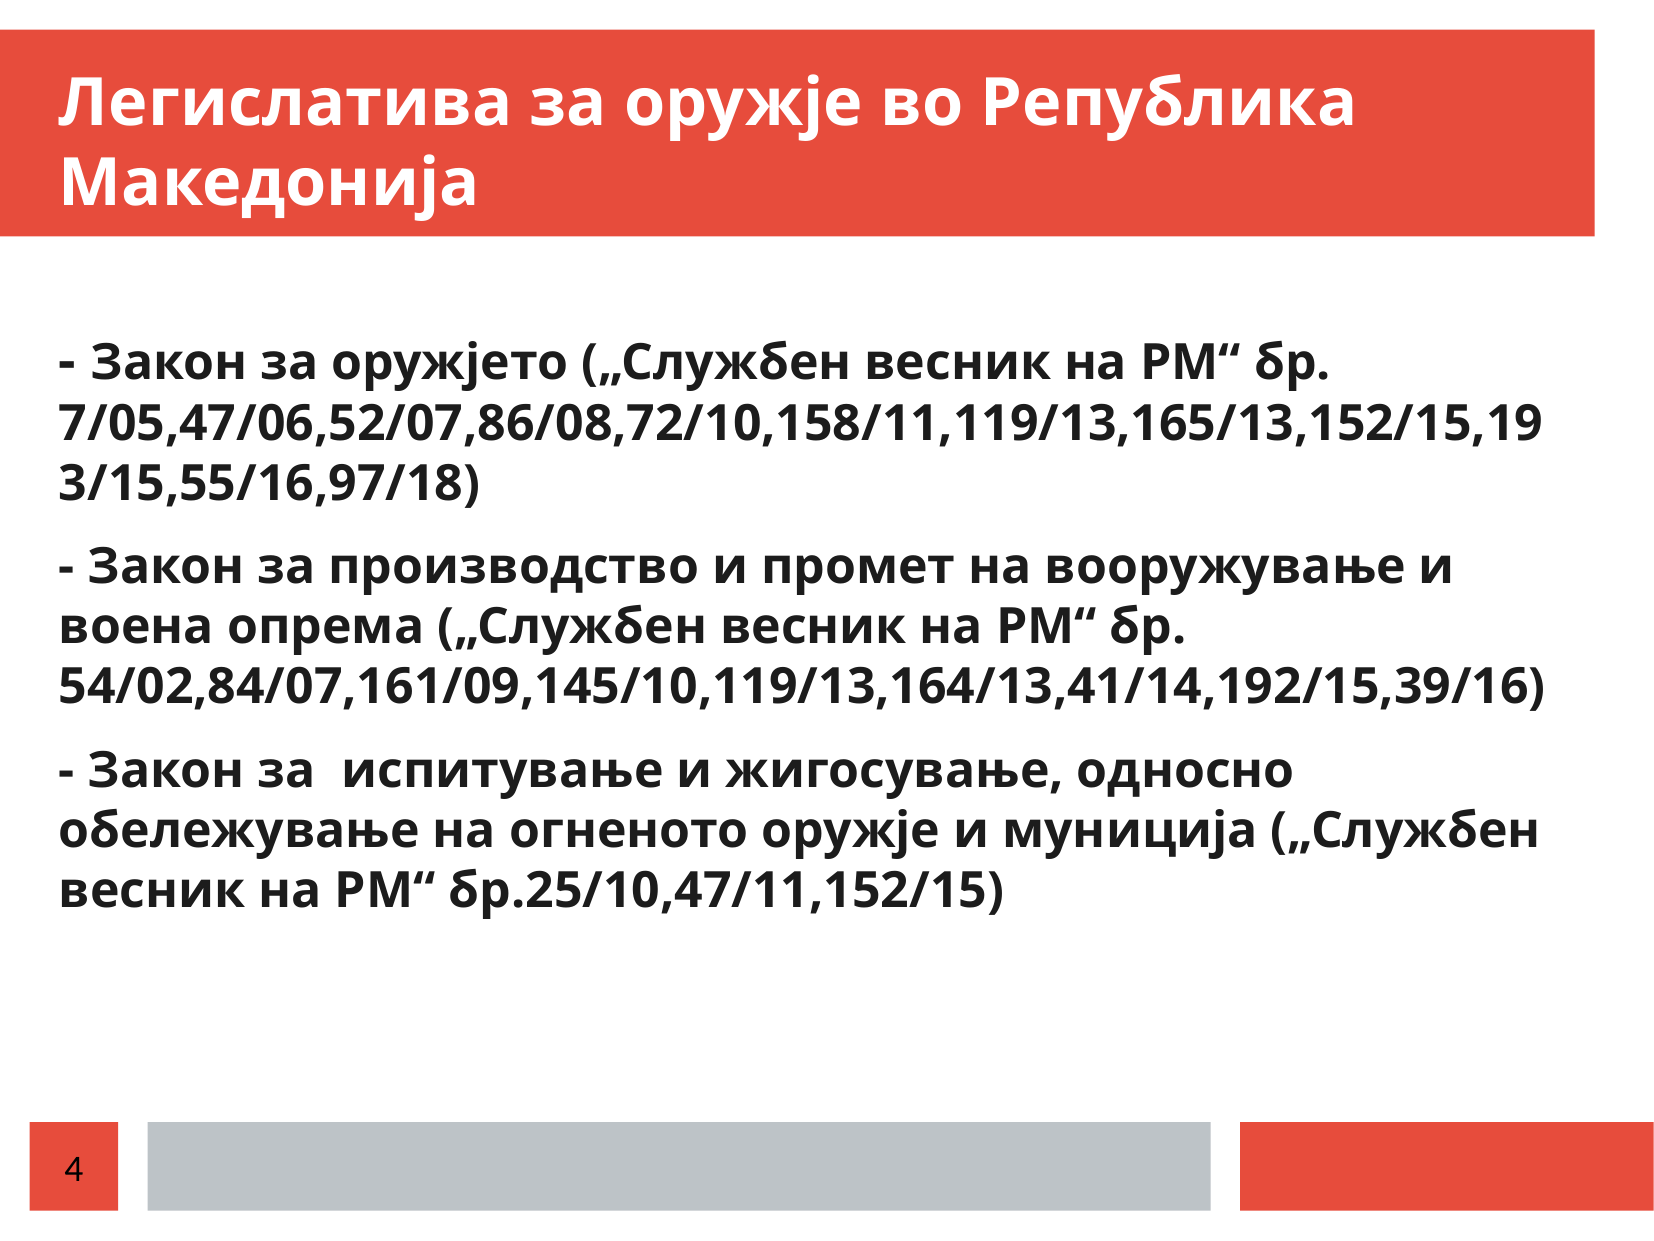

# Легислатива за оружје во Република Македонија
- Закон за оружјето („Службен весник на РМ“ бр. 7/05,47/06,52/07,86/08,72/10,158/11,119/13,165/13,152/15,193/15,55/16,97/18)
- Закон за производство и промет на вооружување и воена опрема („Службен весник на РМ“ бр. 54/02,84/07,161/09,145/10,119/13,164/13,41/14,192/15,39/16)
- Закон за испитување и жигосување, односно обележување на огненото оружје и муниција („Службен весник на РМ“ бр.25/10,47/11,152/15)